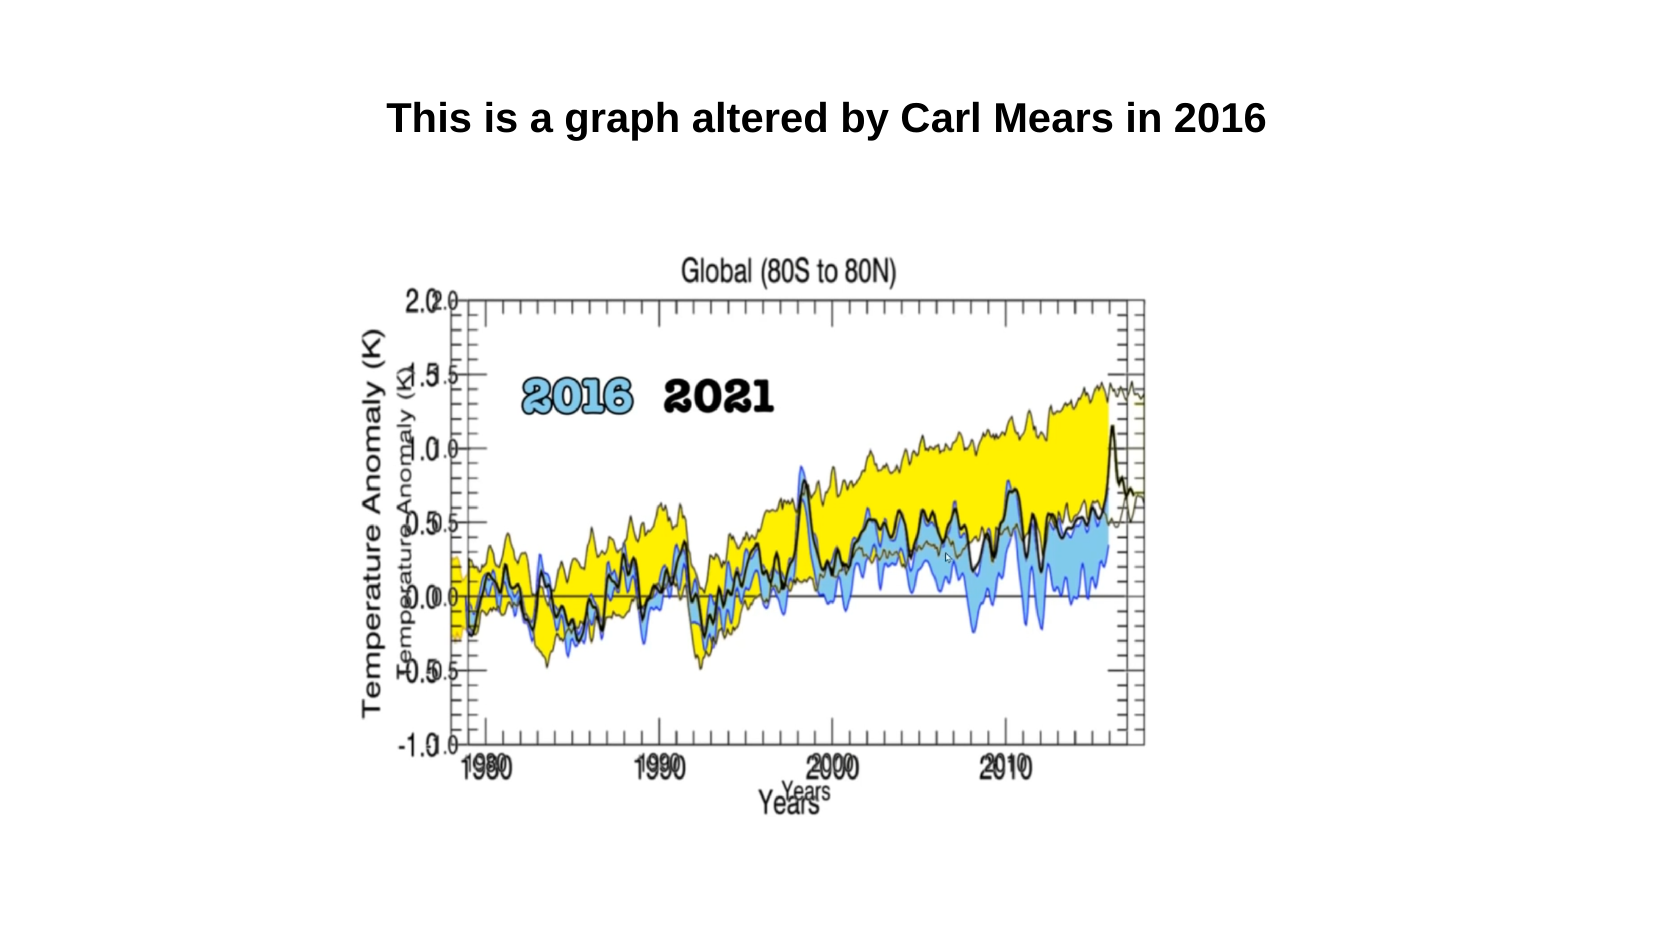

This is a graph altered by Carl Mears in 2016